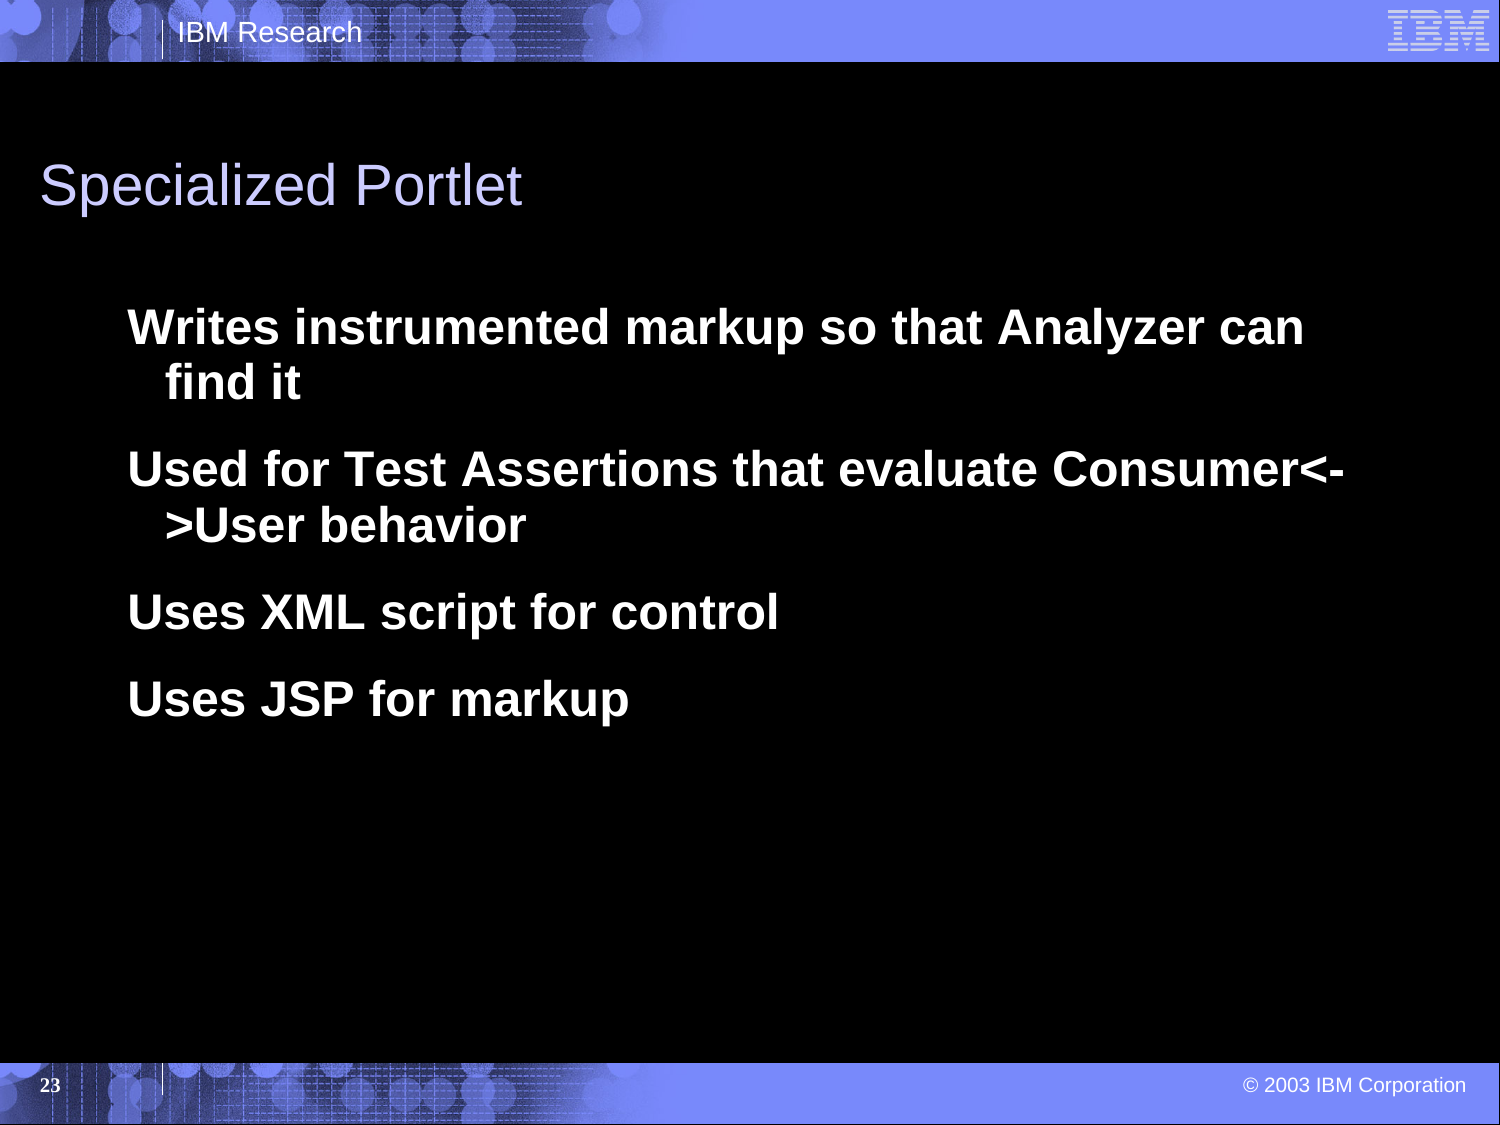

# Specialized Portlet
Writes instrumented markup so that Analyzer can find it
Used for Test Assertions that evaluate Consumer<->User behavior
Uses XML script for control
Uses JSP for markup
23